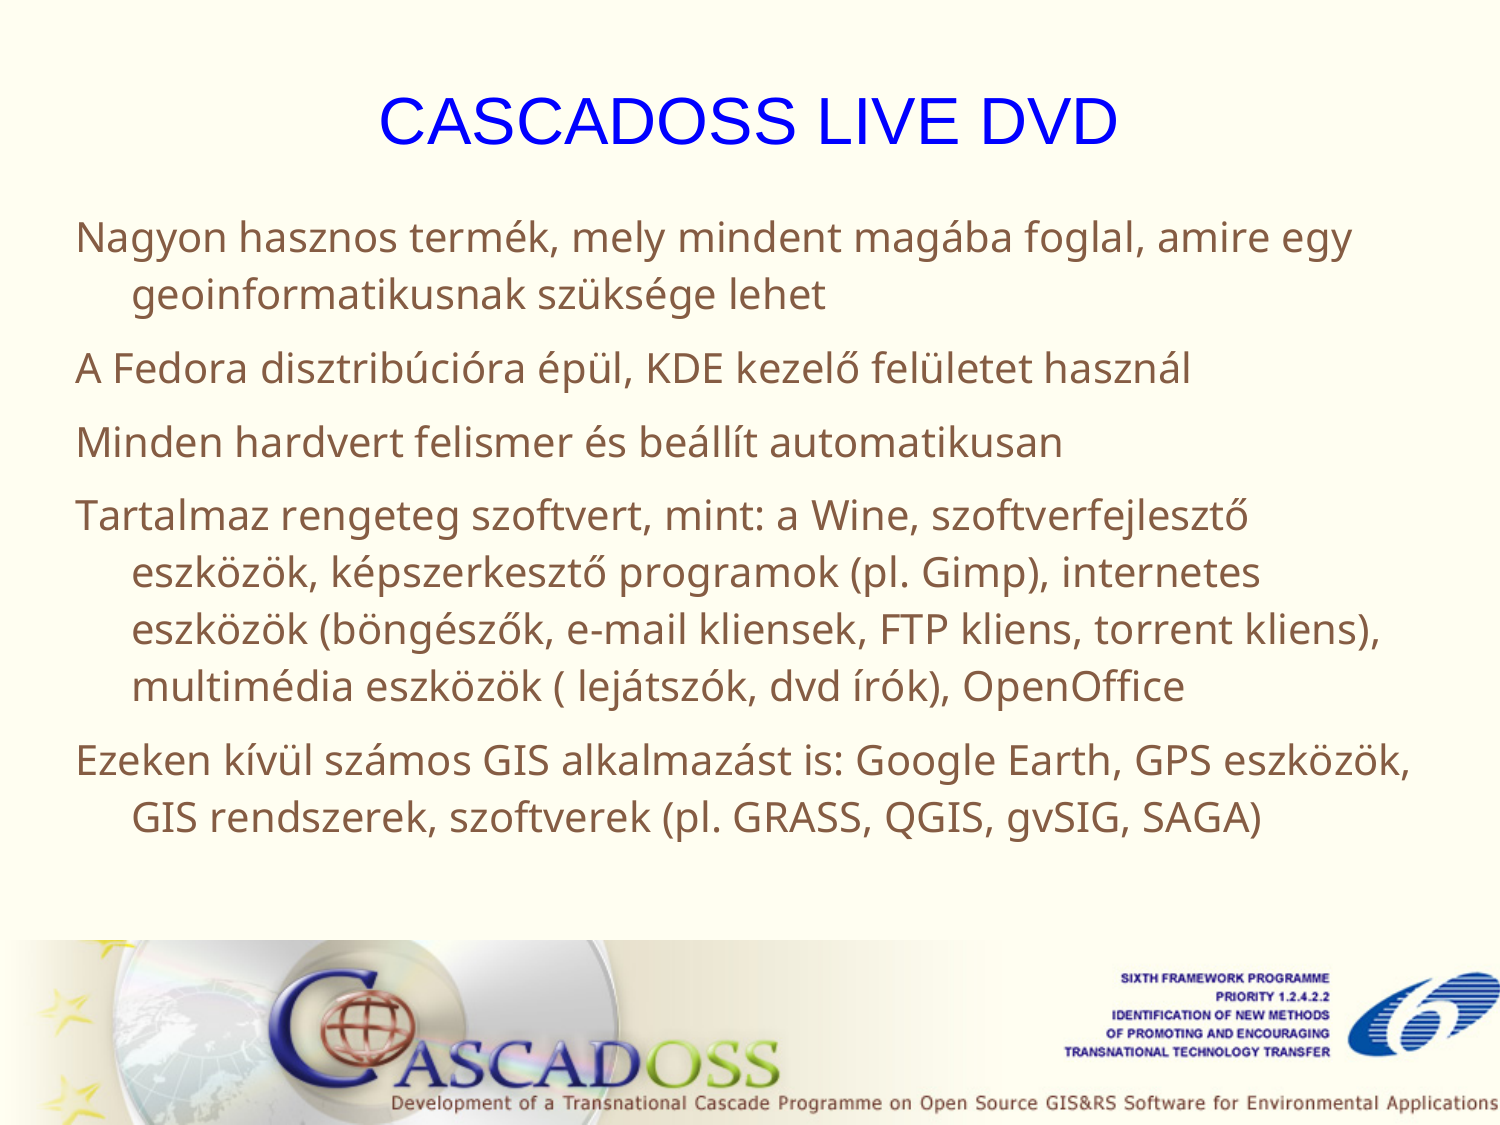

# CASCADOSS LIVE DVD
Nagyon hasznos termék, mely mindent magába foglal, amire egy geoinformatikusnak szüksége lehet
A Fedora disztribúcióra épül, KDE kezelő felületet használ
Minden hardvert felismer és beállít automatikusan
Tartalmaz rengeteg szoftvert, mint: a Wine, szoftverfejlesztő eszközök, képszerkesztő programok (pl. Gimp), internetes eszközök (böngészők, e-mail kliensek, FTP kliens, torrent kliens), multimédia eszközök ( lejátszók, dvd írók), OpenOffice
Ezeken kívül számos GIS alkalmazást is: Google Earth, GPS eszközök, GIS rendszerek, szoftverek (pl. GRASS, QGIS, gvSIG, SAGA)